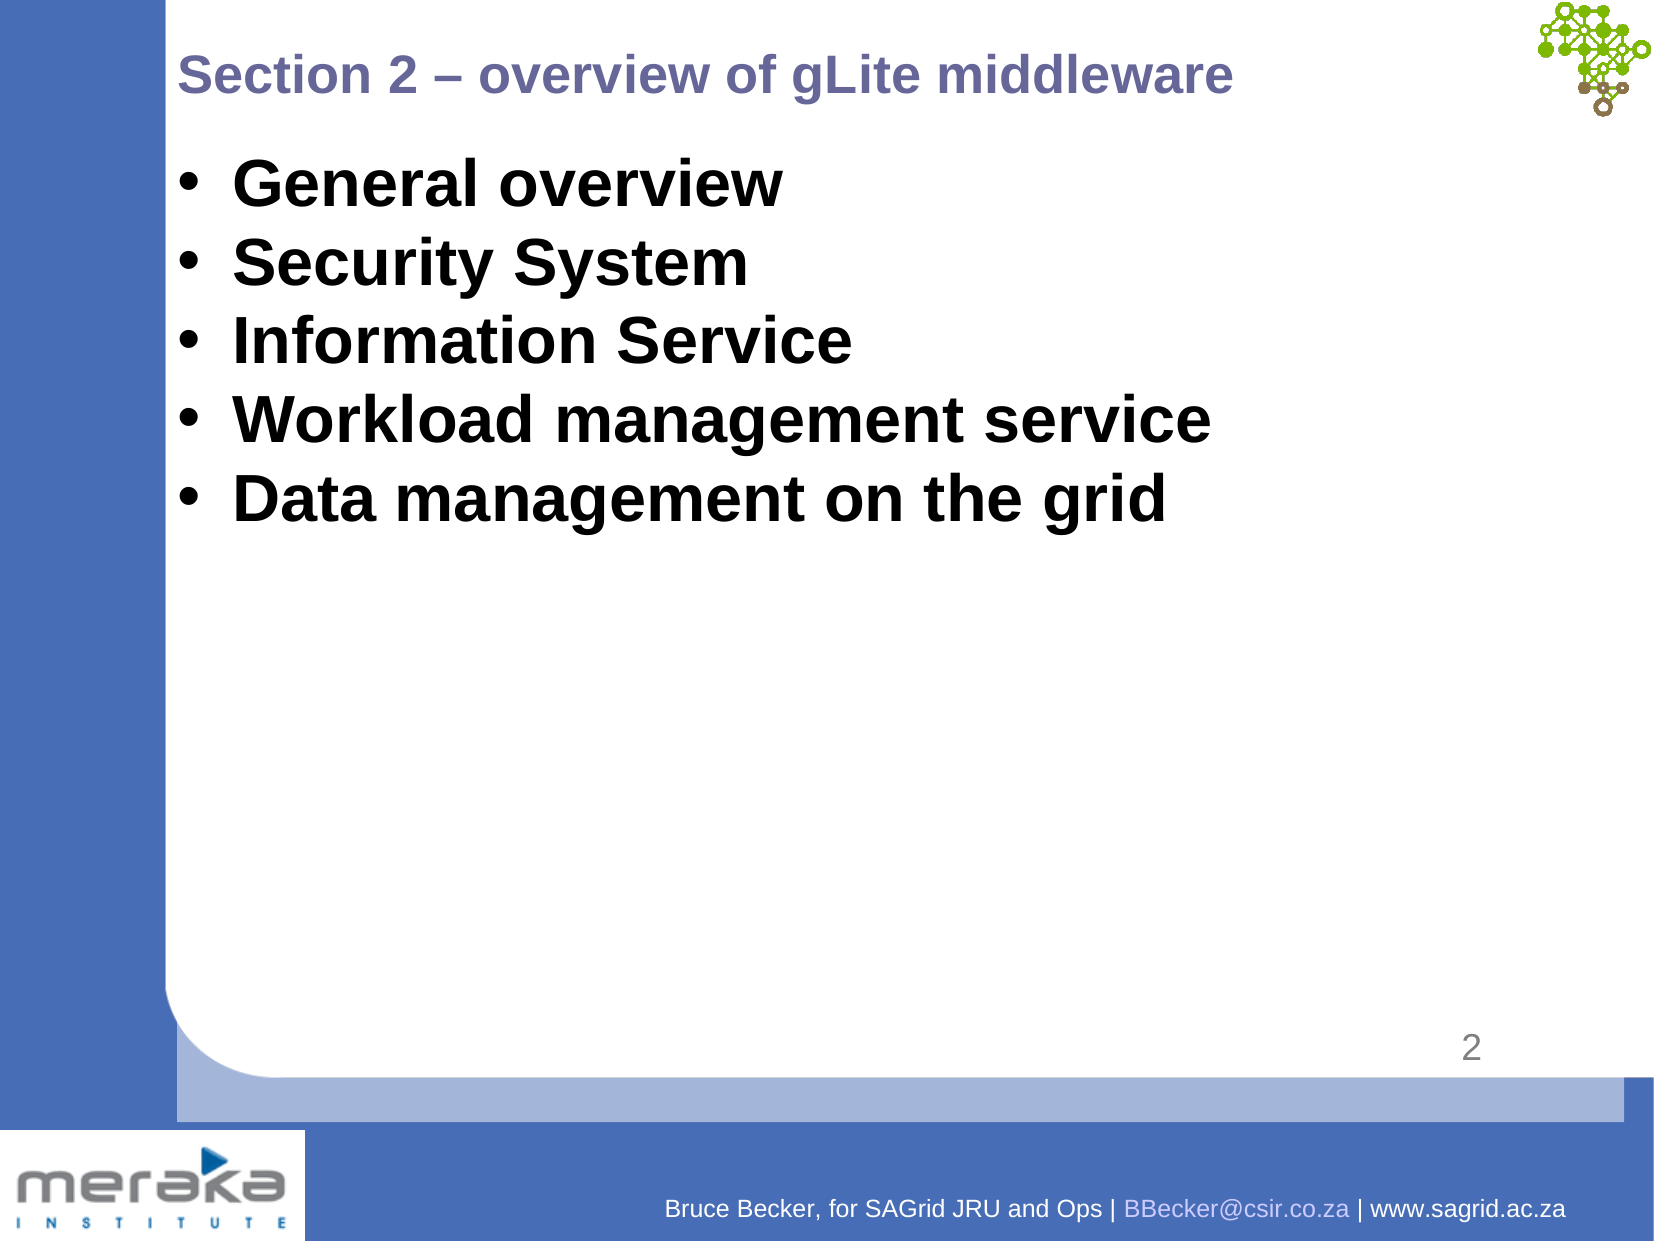

# Section 2 – overview of gLite middleware
General overview
Security System
Information Service
Workload management service
Data management on the grid
2